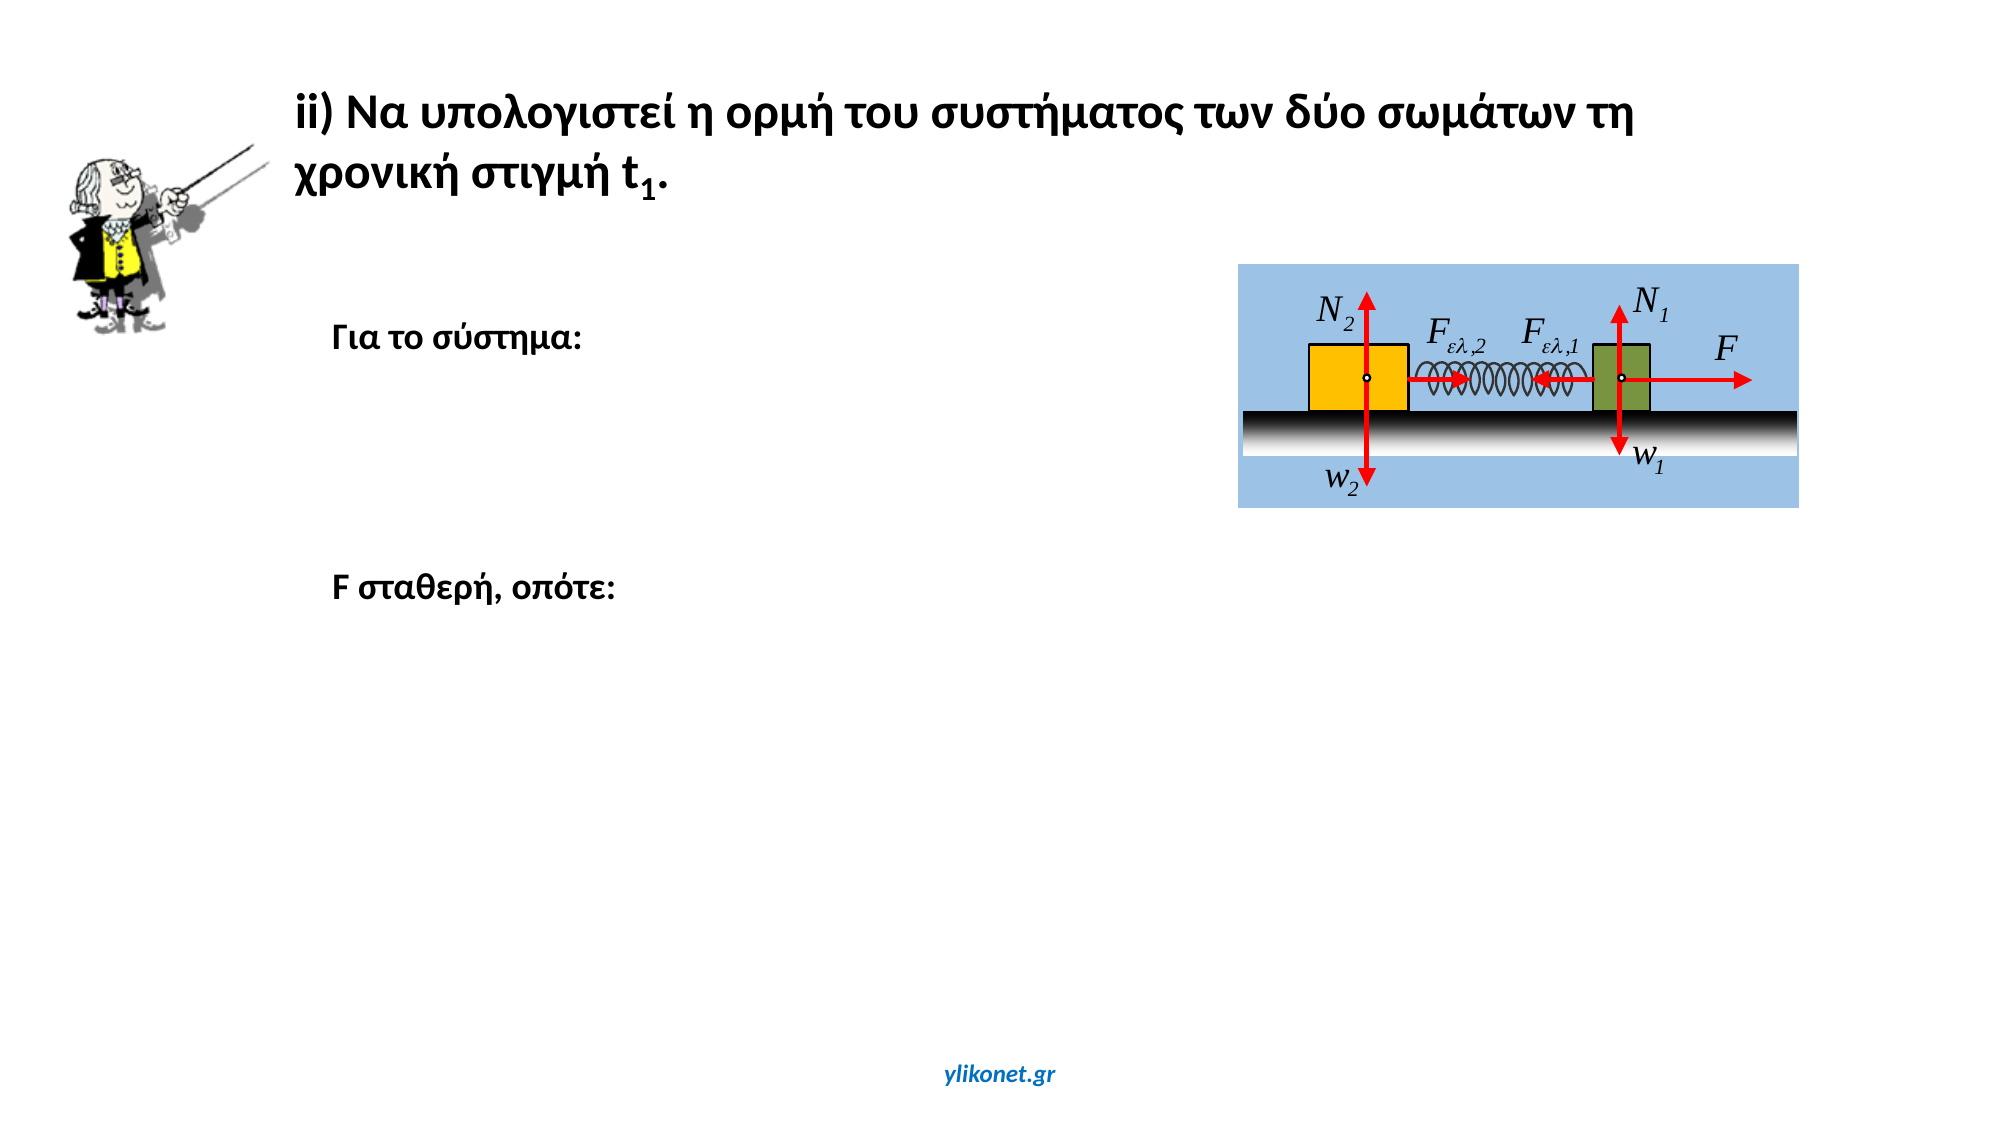

ii) Να υπολογιστεί η ορμή του συστήματος των δύο σωμάτων τη χρονική στιγμή t1.
Για το σύστημα:
F σταθερή, οπότε:
ylikonet.gr